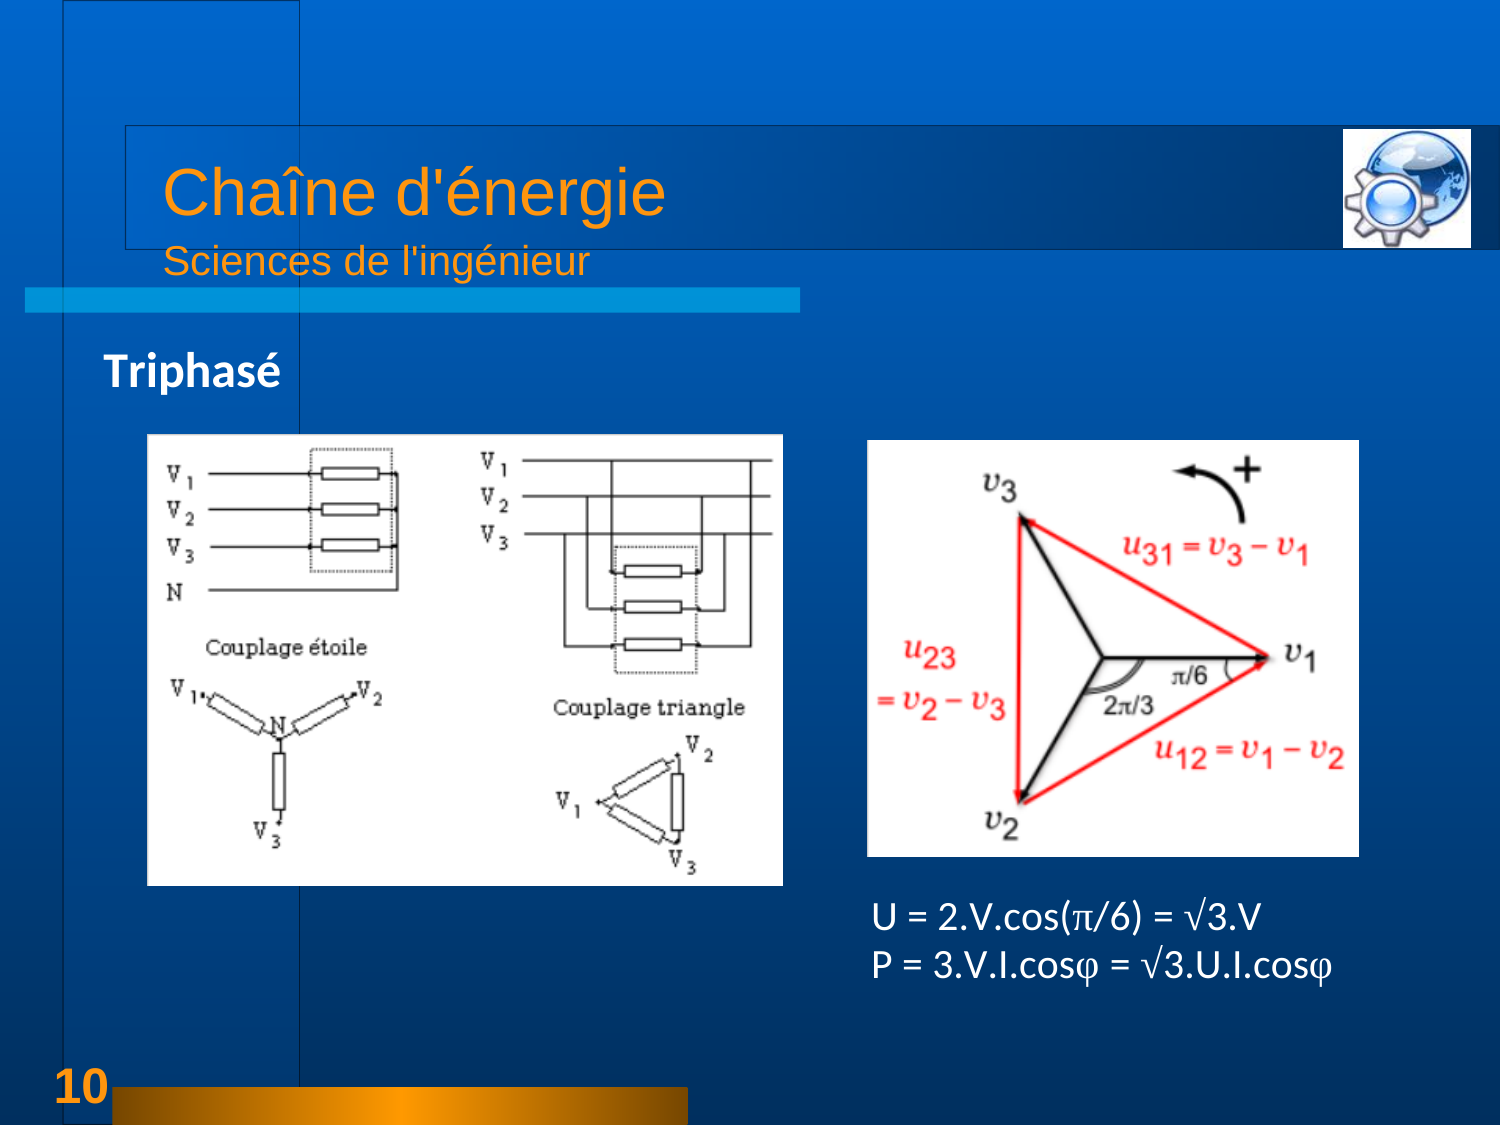

Triphasé
U = 2.V.cos(π/6) = √3.V
P = 3.V.I.cosφ = √3.U.I.cosφ